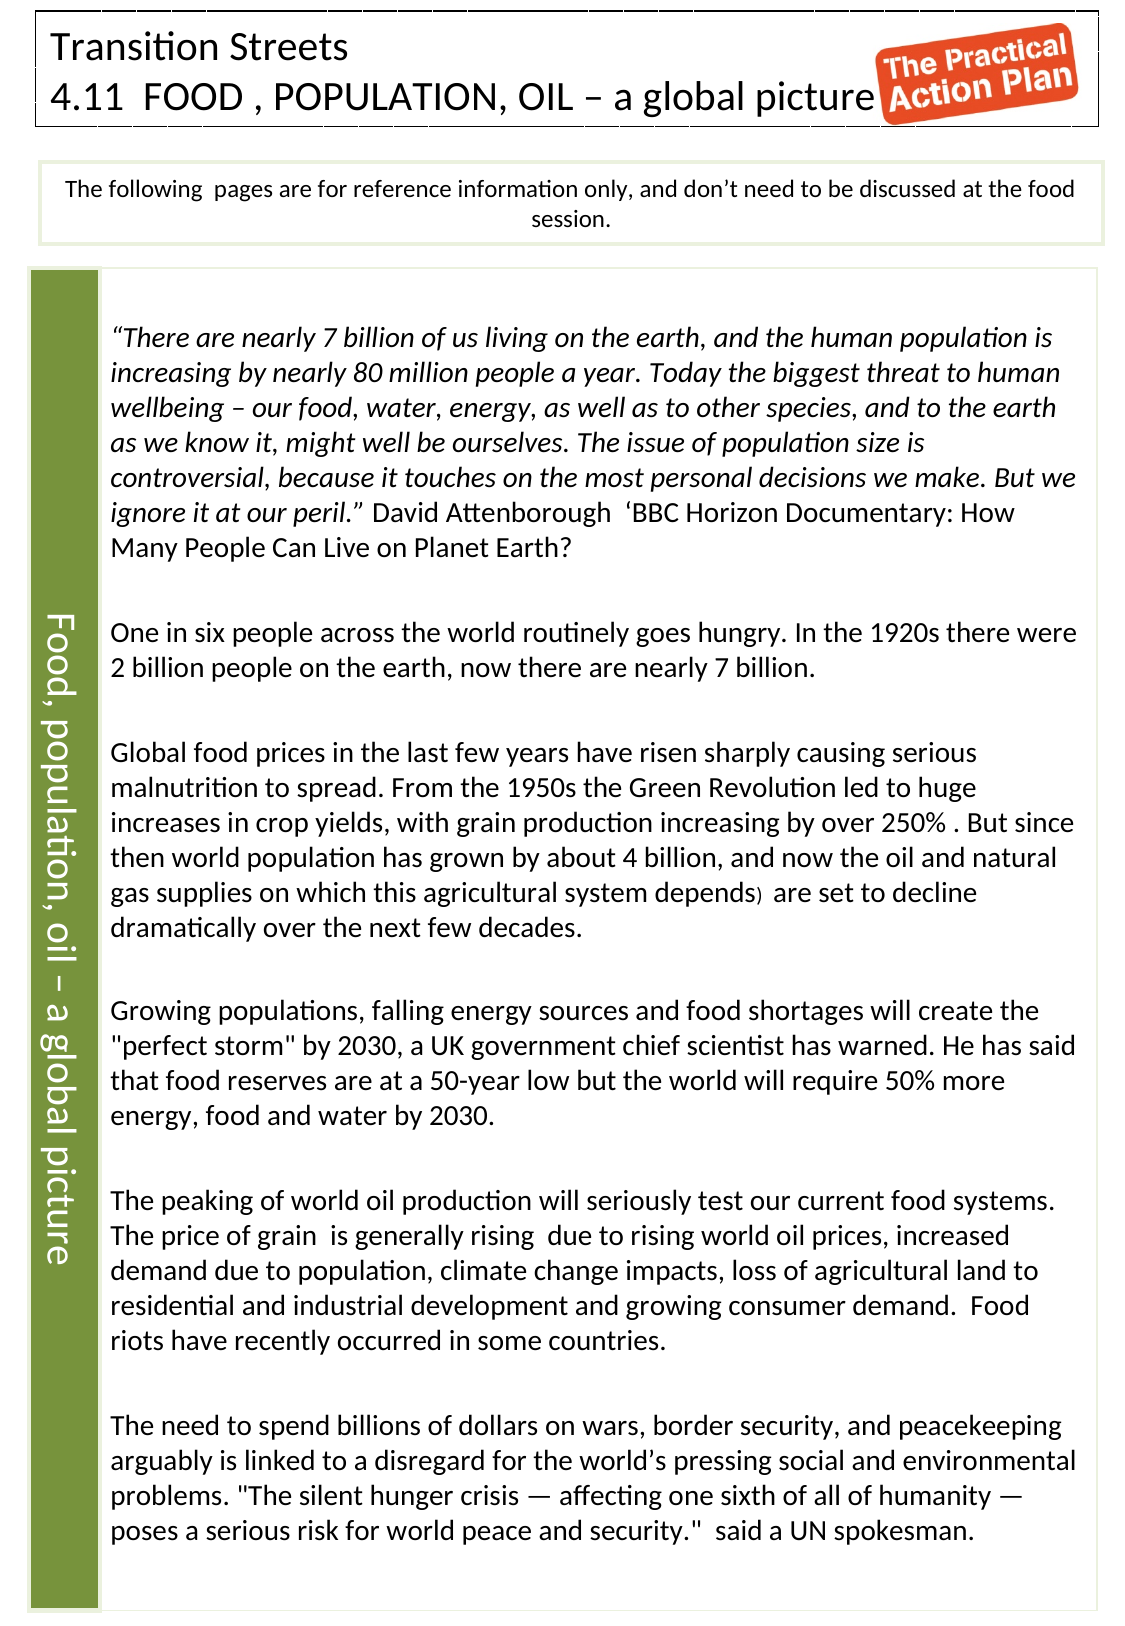

Transition Streets
4.11 FOOD , POPULATION, OIL – a global picture
The following pages are for reference information only, and don’t need to be discussed at the food session.
Food, population, oil – a global picture
# “There are nearly 7 billion of us living on the earth, and the human population is increasing by nearly 80 million people a year. Today the biggest threat to human wellbeing – our food, water, energy, as well as to other species, and to the earth as we know it, might well be ourselves. The issue of population size is controversial, because it touches on the most personal decisions we make. But we ignore it at our peril.” David Attenborough ‘BBC Horizon Documentary: How Many People Can Live on Planet Earth?
One in six people across the world routinely goes hungry. In the 1920s there were 2 billion people on the earth, now there are nearly 7 billion.
Global food prices in the last few years have risen sharply causing serious malnutrition to spread. From the 1950s the Green Revolution led to huge increases in crop yields, with grain production increasing by over 250% . But since then world population has grown by about 4 billion, and now the oil and natural gas supplies on which this agricultural system depends) are set to decline dramatically over the next few decades.
Growing populations, falling energy sources and food shortages will create the "perfect storm" by 2030, a UK government chief scientist has warned. He has said that food reserves are at a 50-year low but the world will require 50% more energy, food and water by 2030.
The peaking of world oil production will seriously test our current food systems. The price of grain is generally rising due to rising world oil prices, increased demand due to population, climate change impacts, loss of agricultural land to residential and industrial development and growing consumer demand. Food riots have recently occurred in some countries.
The need to spend billions of dollars on wars, border security, and peacekeeping arguably is linked to a disregard for the world’s pressing social and environmental problems. "The silent hunger crisis — affecting one sixth of all of humanity — poses a serious risk for world peace and security." said a UN spokesman.